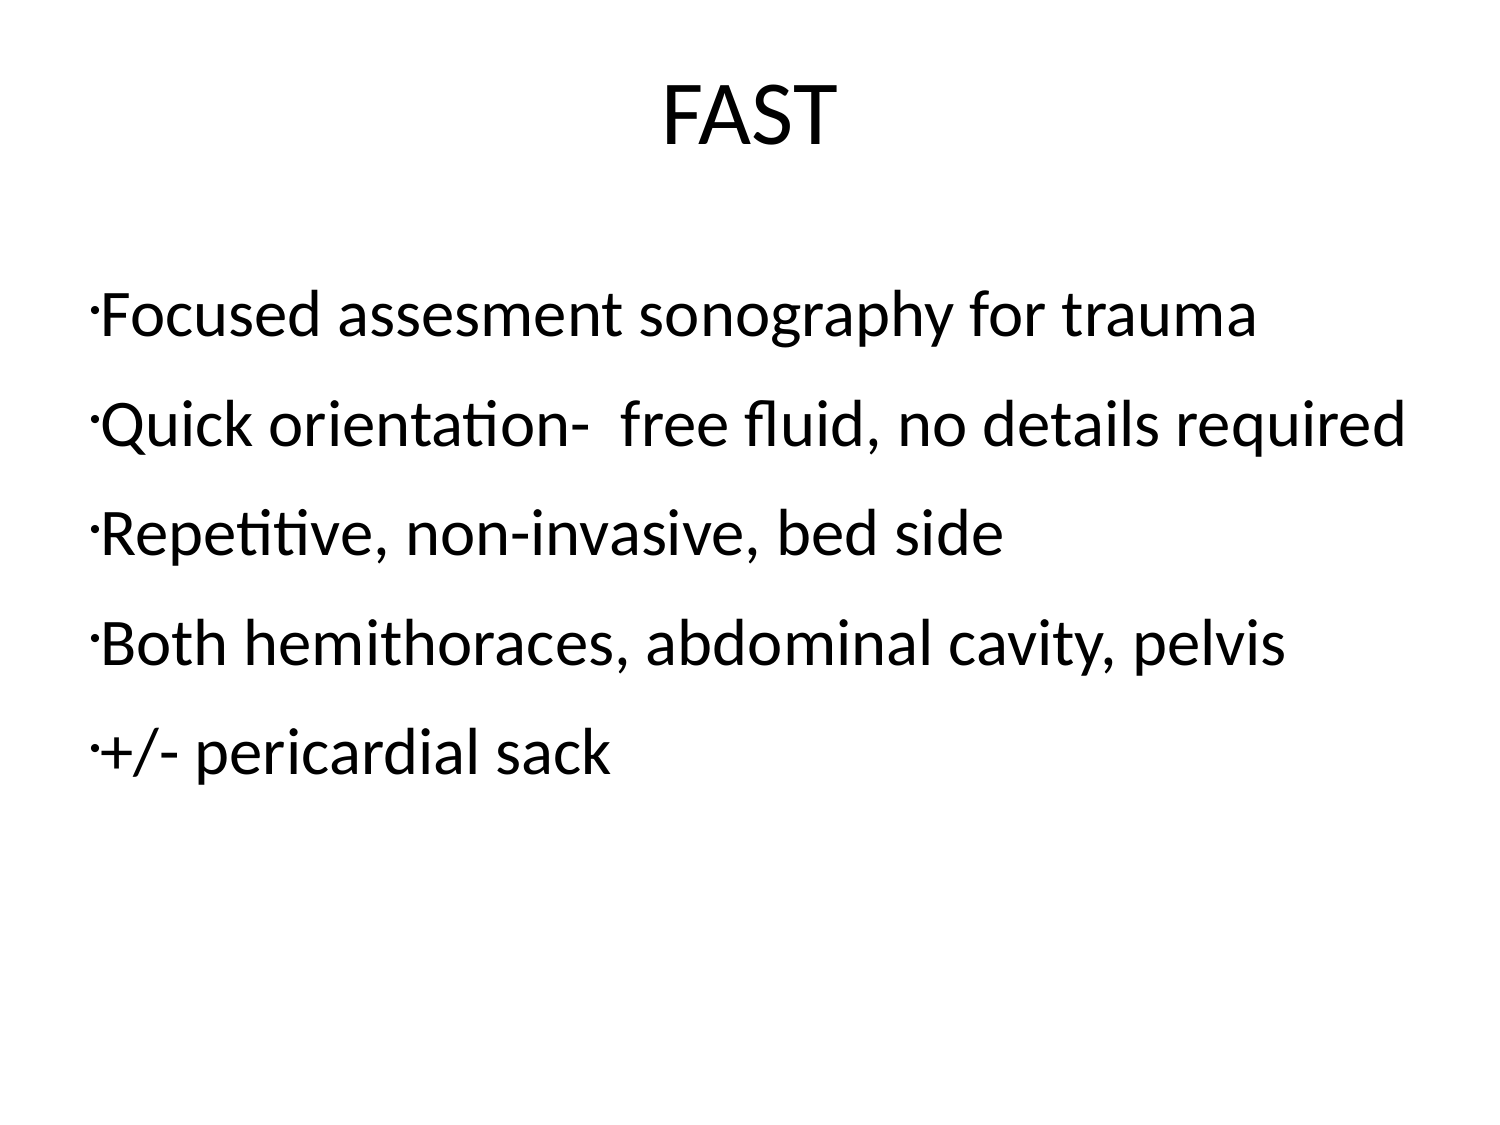

# FAST
Focused assesment sonography for trauma
Quick orientation- free fluid, no details required
Repetitive, non-invasive, bed side
Both hemithoraces, abdominal cavity, pelvis
+/- pericardial sack